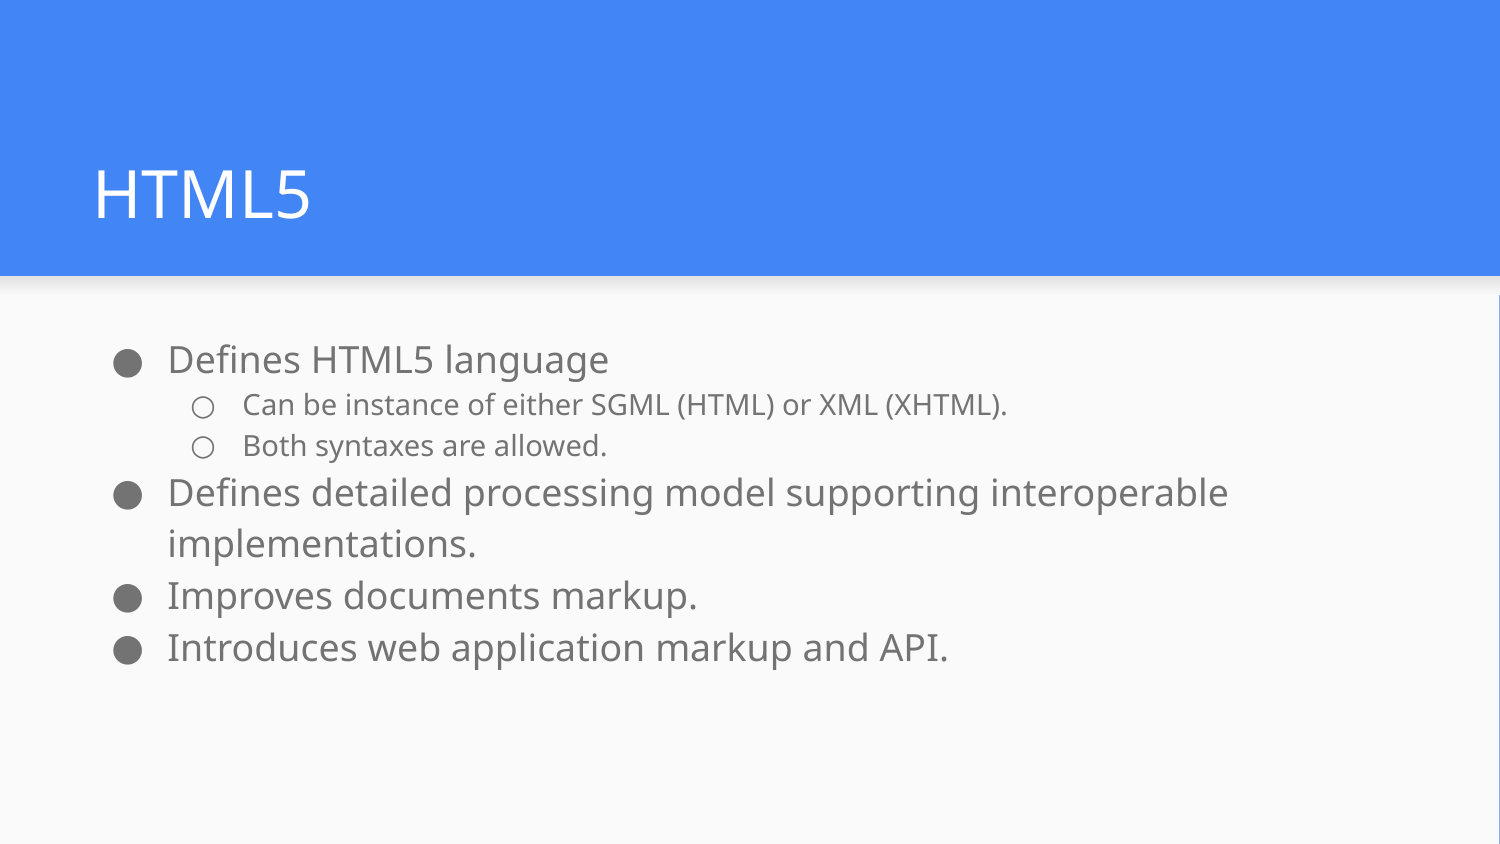

# HTML5
Defines HTML5 language
Can be instance of either SGML (HTML) or XML (XHTML).
Both syntaxes are allowed.
Defines detailed processing model supporting interoperable implementations.
Improves documents markup.
Introduces web application markup and API.